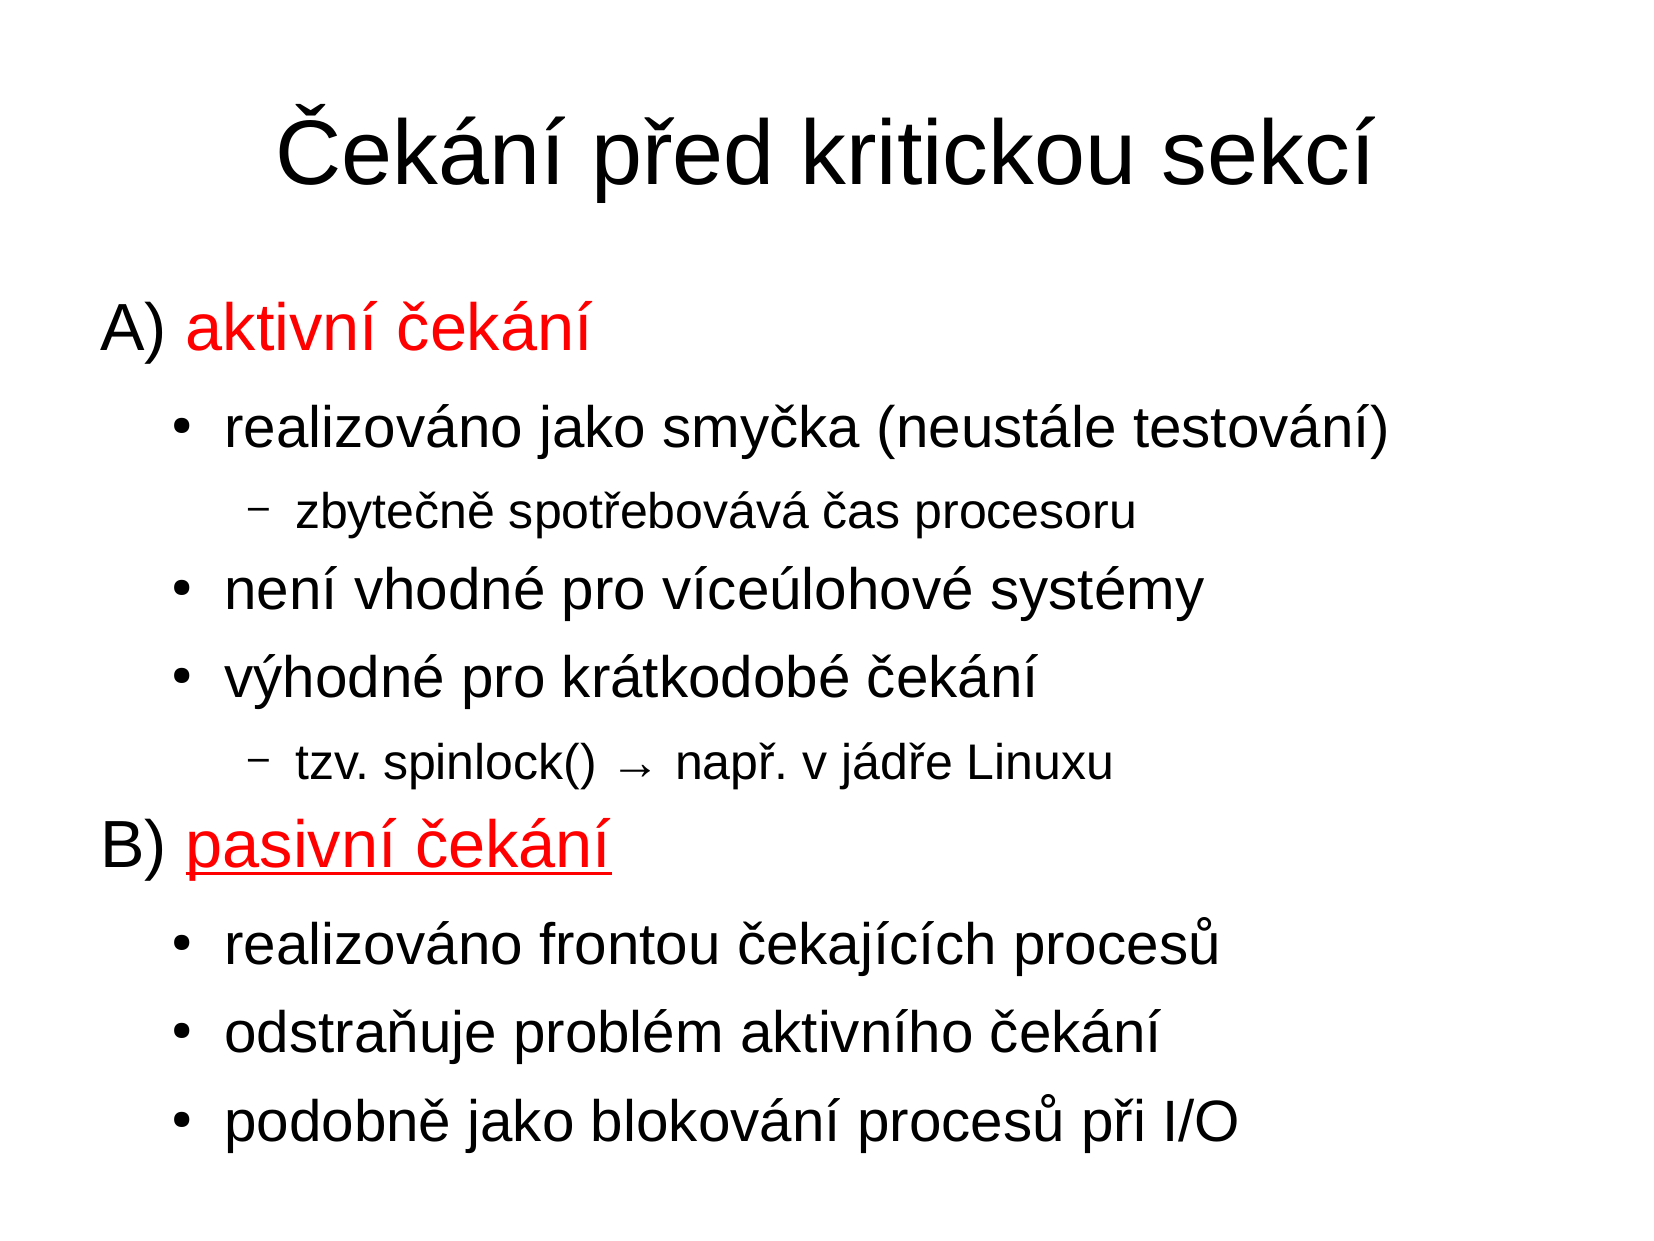

# Čekání před kritickou sekcí
 aktivní čekání
realizováno jako smyčka (neustále testování)
zbytečně spotřebovává čas procesoru
není vhodné pro víceúlohové systémy
výhodné pro krátkodobé čekání
tzv. spinlock() → např. v jádře Linuxu
 pasivní čekání
realizováno frontou čekajících procesů
odstraňuje problém aktivního čekání
podobně jako blokování procesů při I/O